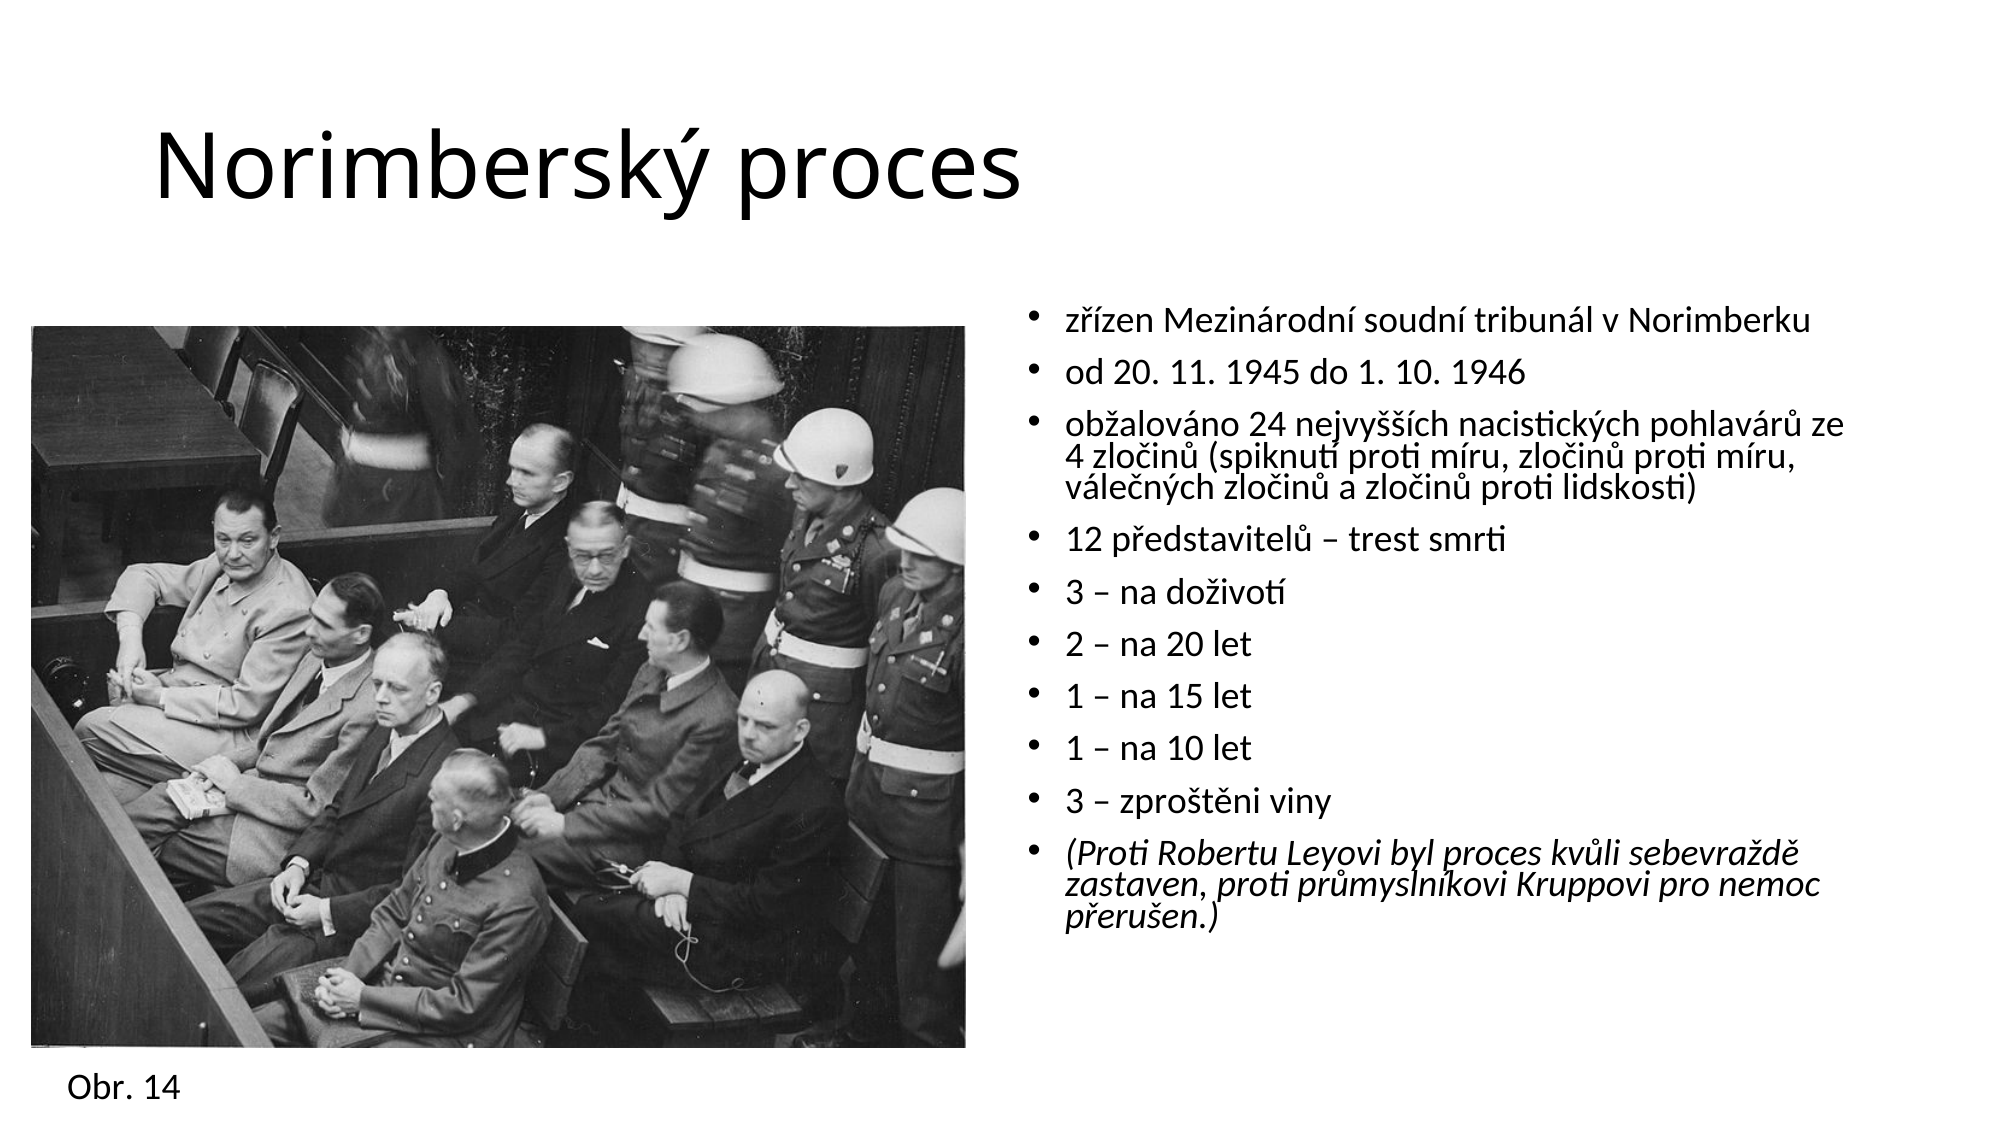

# Norimberský proces
zřízen Mezinárodní soudní tribunál v Norimberku
od 20. 11. 1945 do 1. 10. 1946
obžalováno 24 nejvyšších nacistických pohlavárů ze 4 zločinů (spiknutí proti míru, zločinů proti míru, válečných zločinů a zločinů proti lidskosti)
12 představitelů – trest smrti
3 – na doživotí
2 – na 20 let
1 – na 15 let
1 – na 10 let
3 – zproštěni viny
(Proti Robertu Leyovi byl proces kvůli sebevraždě zastaven, proti průmyslníkovi Kruppovi pro nemoc přerušen.)
Obr. 14